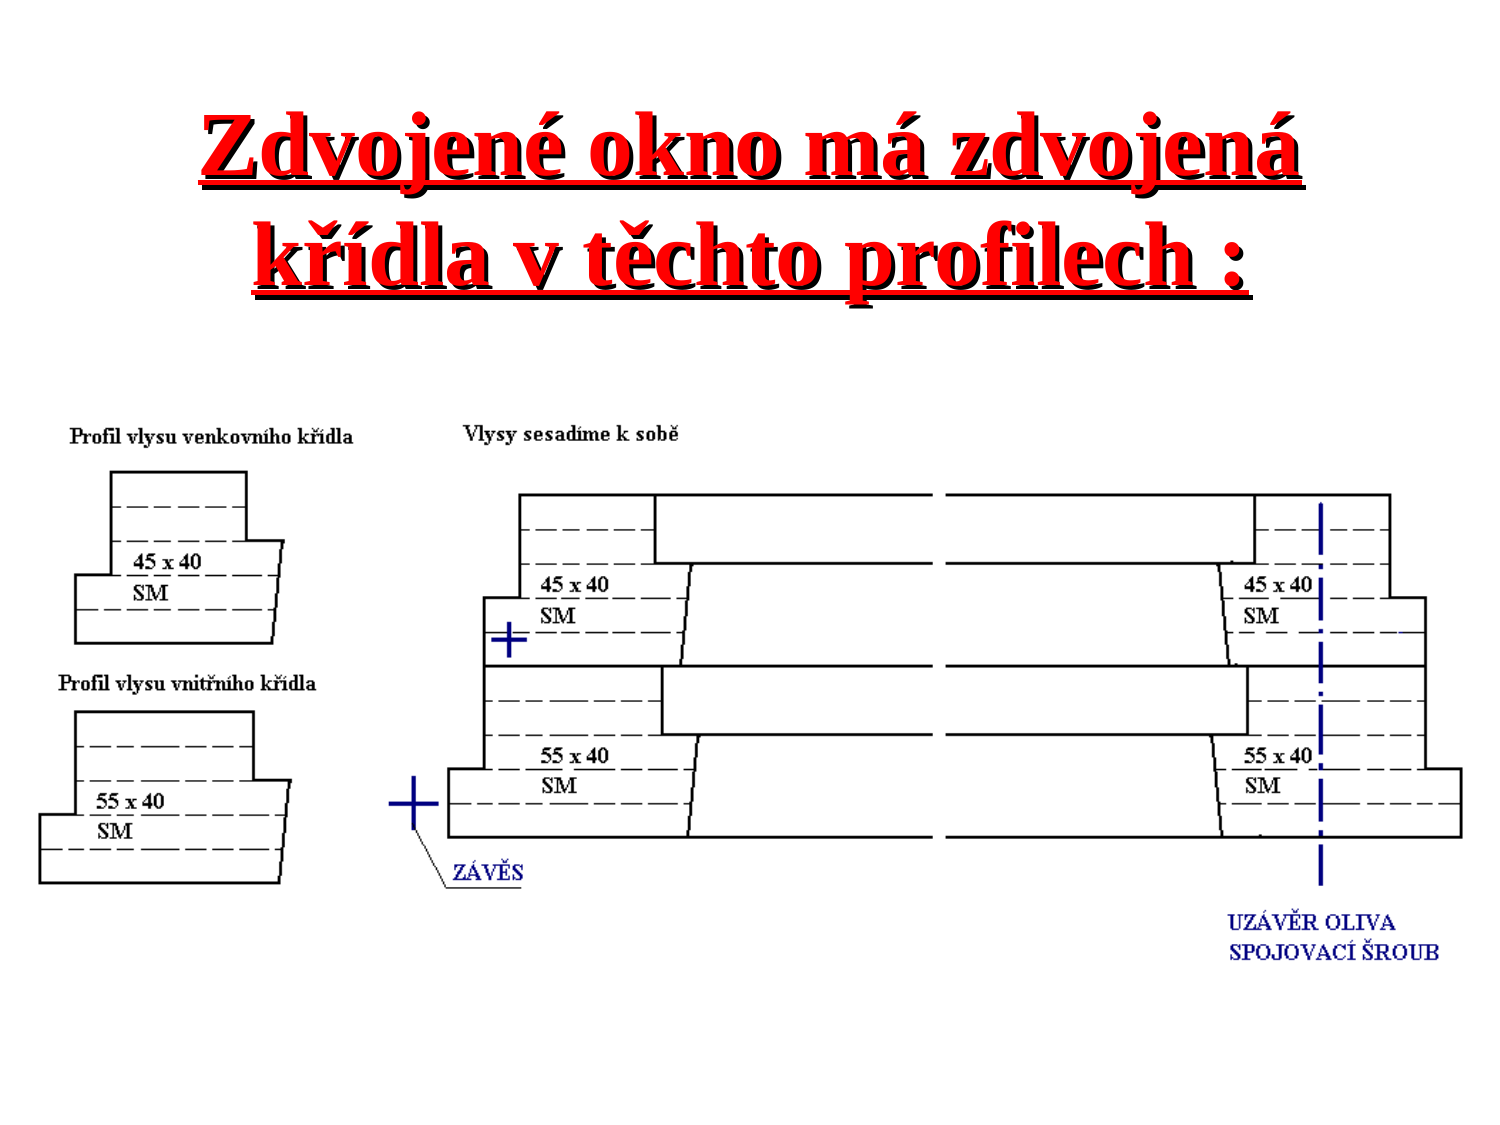

# Zdvojené okno má zdvojená křídla v těchto profilech :